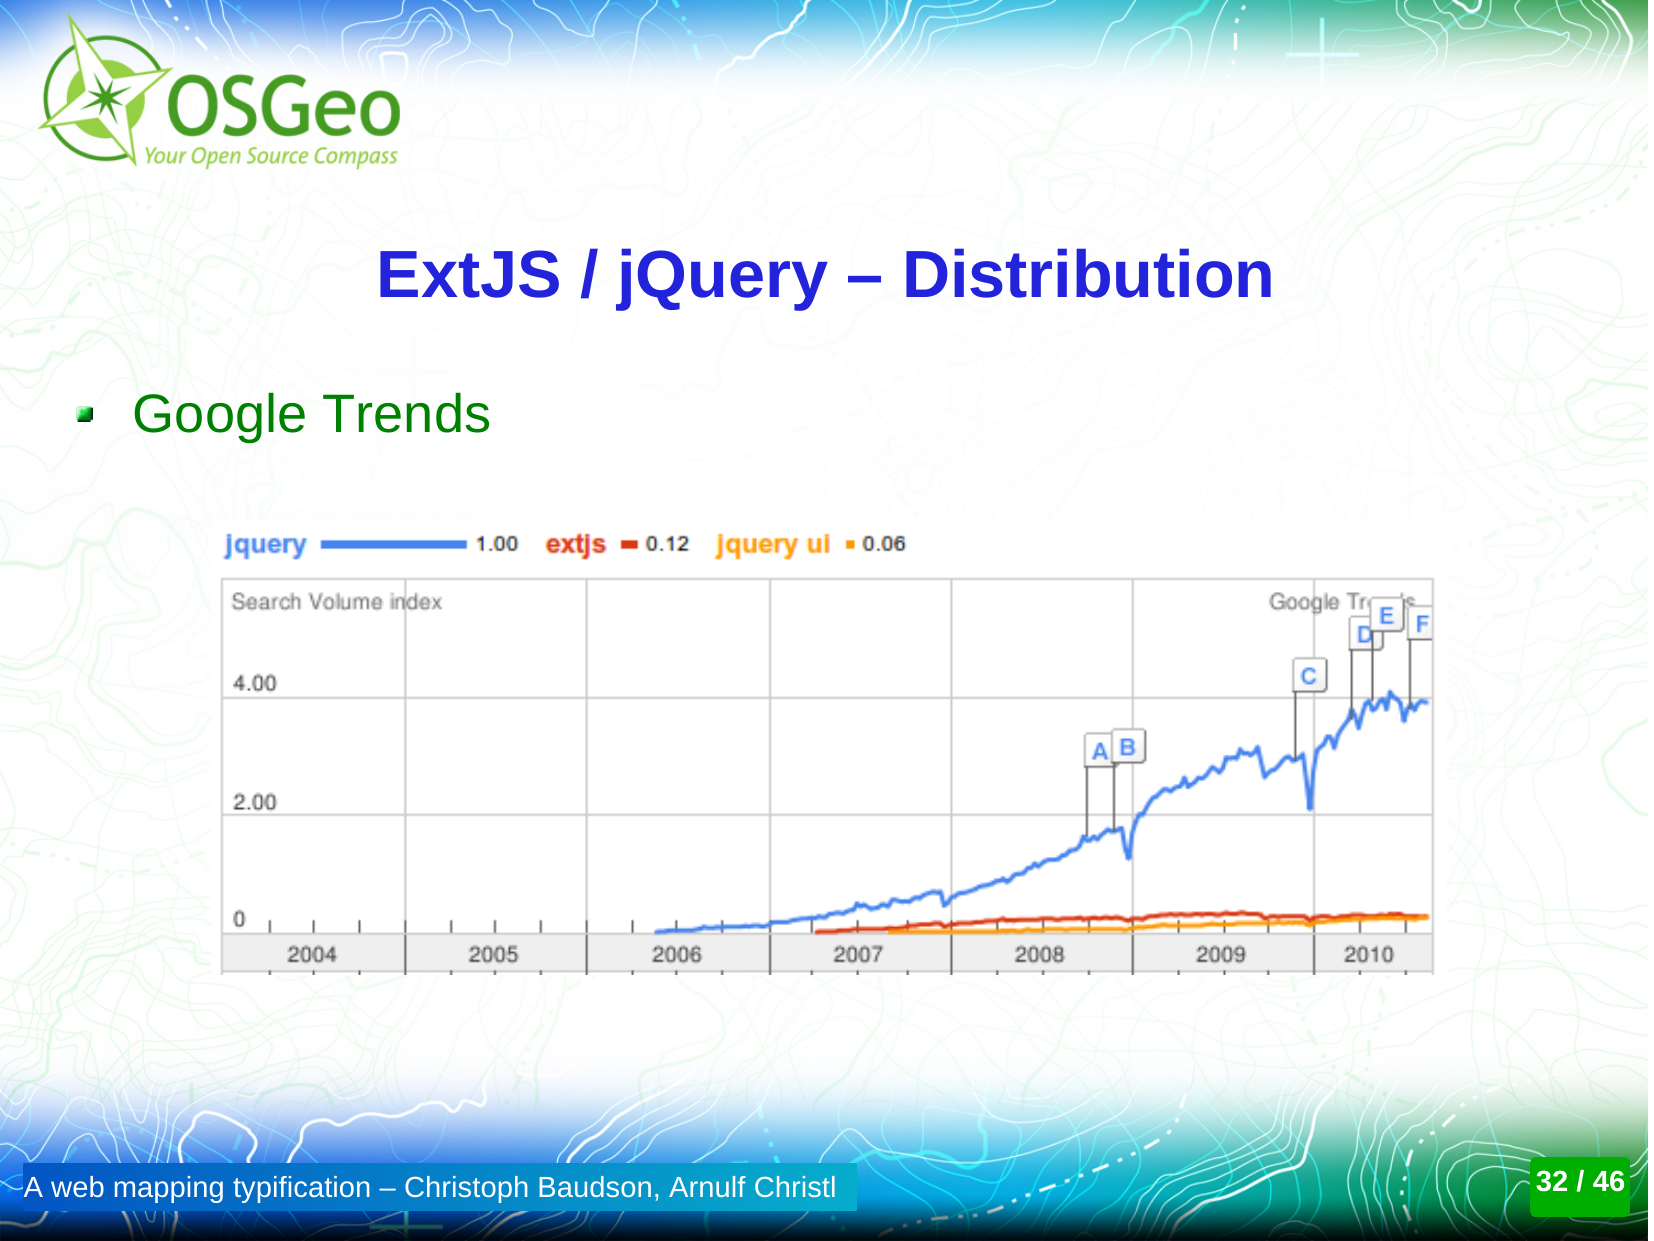

# ExtJS / jQuery – Distribution
Google Trends